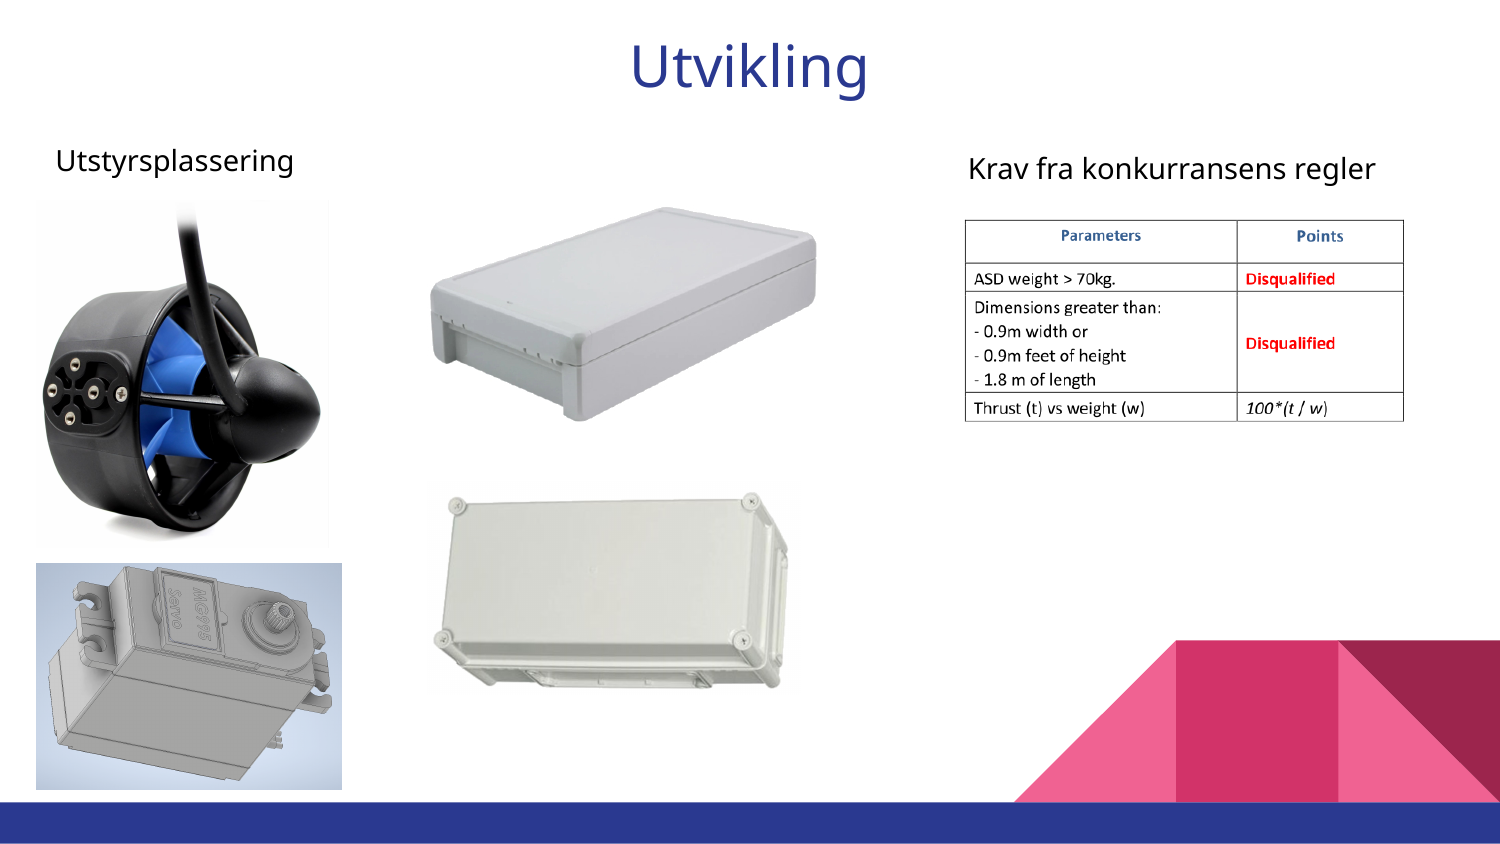

# Utvikling
Utstyrsplassering
Krav fra konkurransens regler